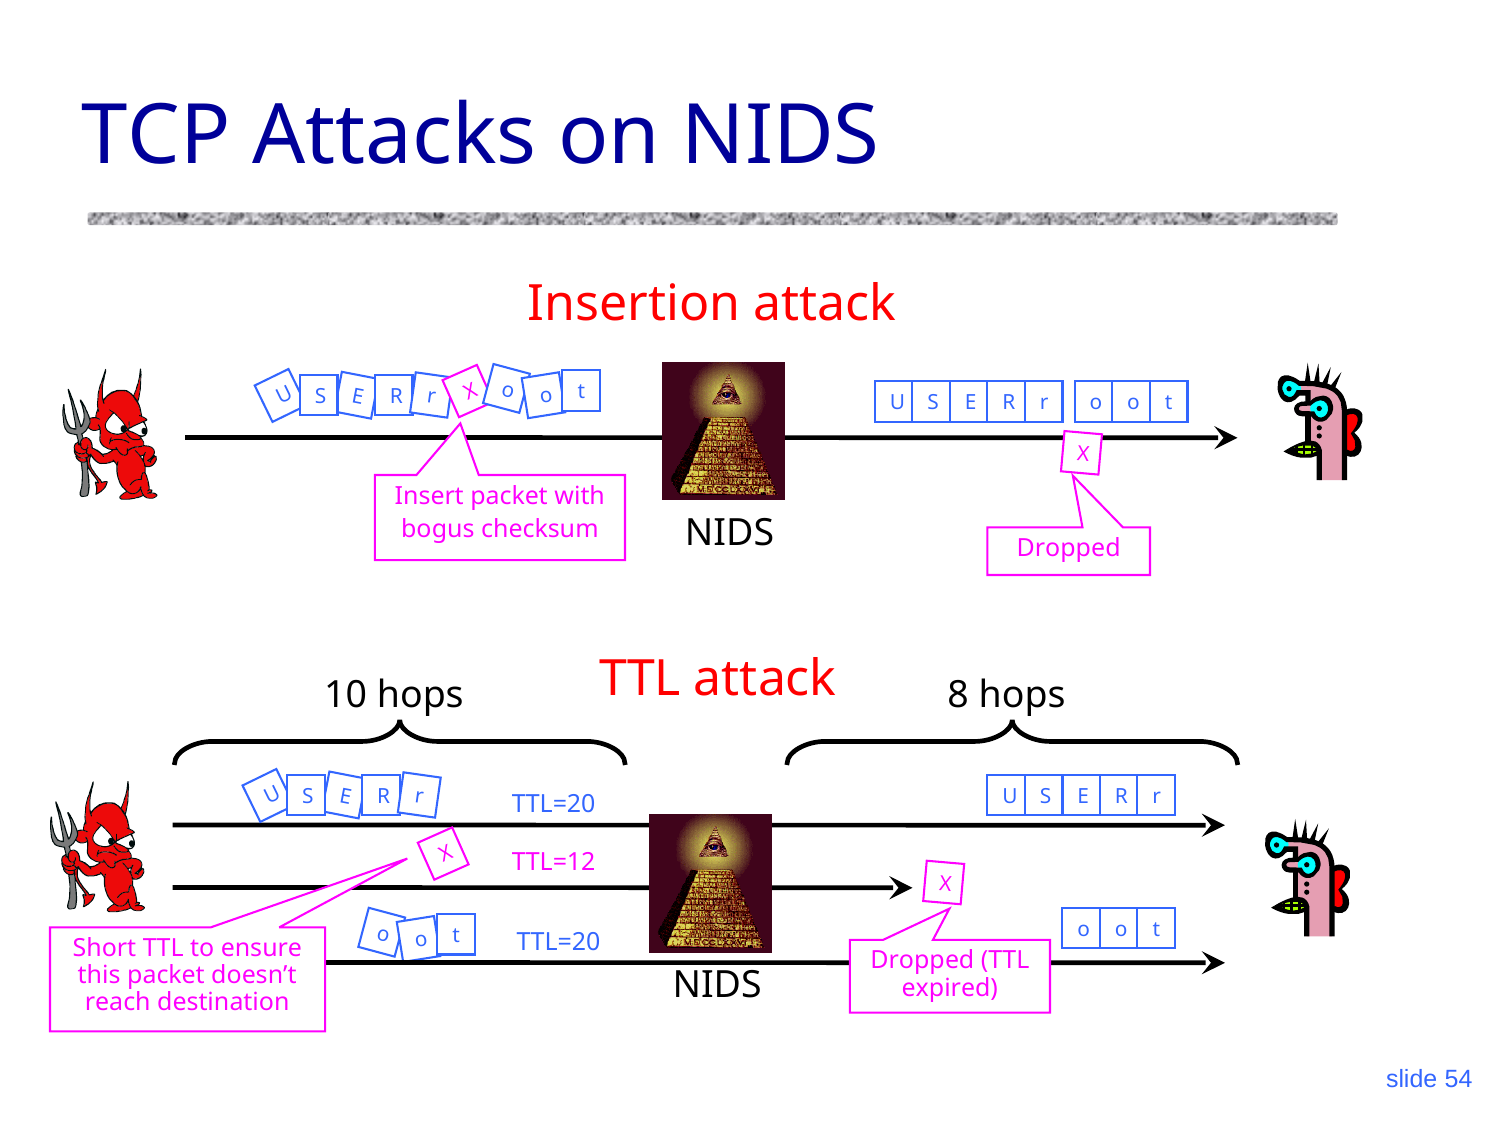

TCP Attacks on NIDS
Insertion attack
o
t
X
r
S
E
R
o
U
U
S
E
R
r
o
o
t
X
Insert packet with
bogus checksum
NIDS
Dropped
TTL attack
10 hops
8 hops
r
E
S
R
U
S
E
R
r
U
TTL=20
X
TTL=12
X
o
o
t
o
t
TTL=20
o
Short TTL to ensure this packet doesn’t reach destination
Dropped (TTL expired)
NIDS
slide